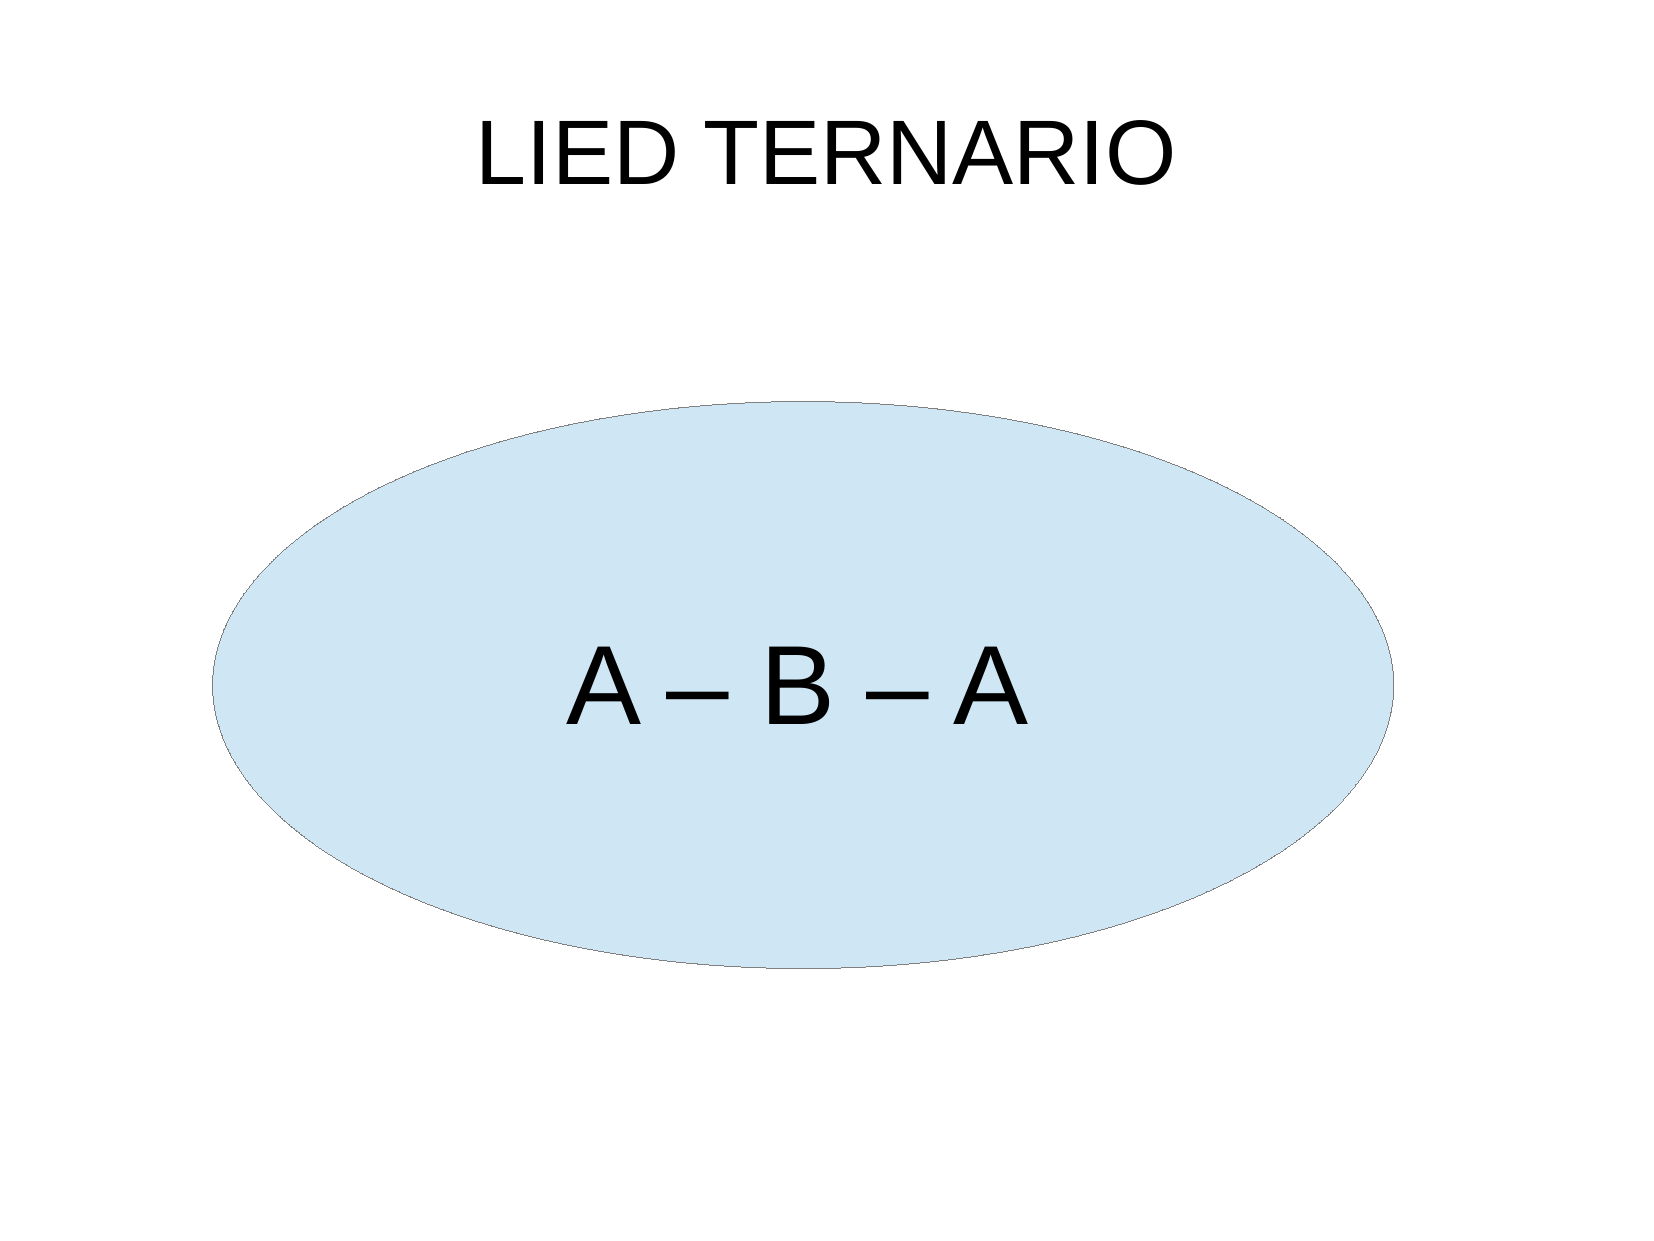

# LIED TERNARIO
A – B – A